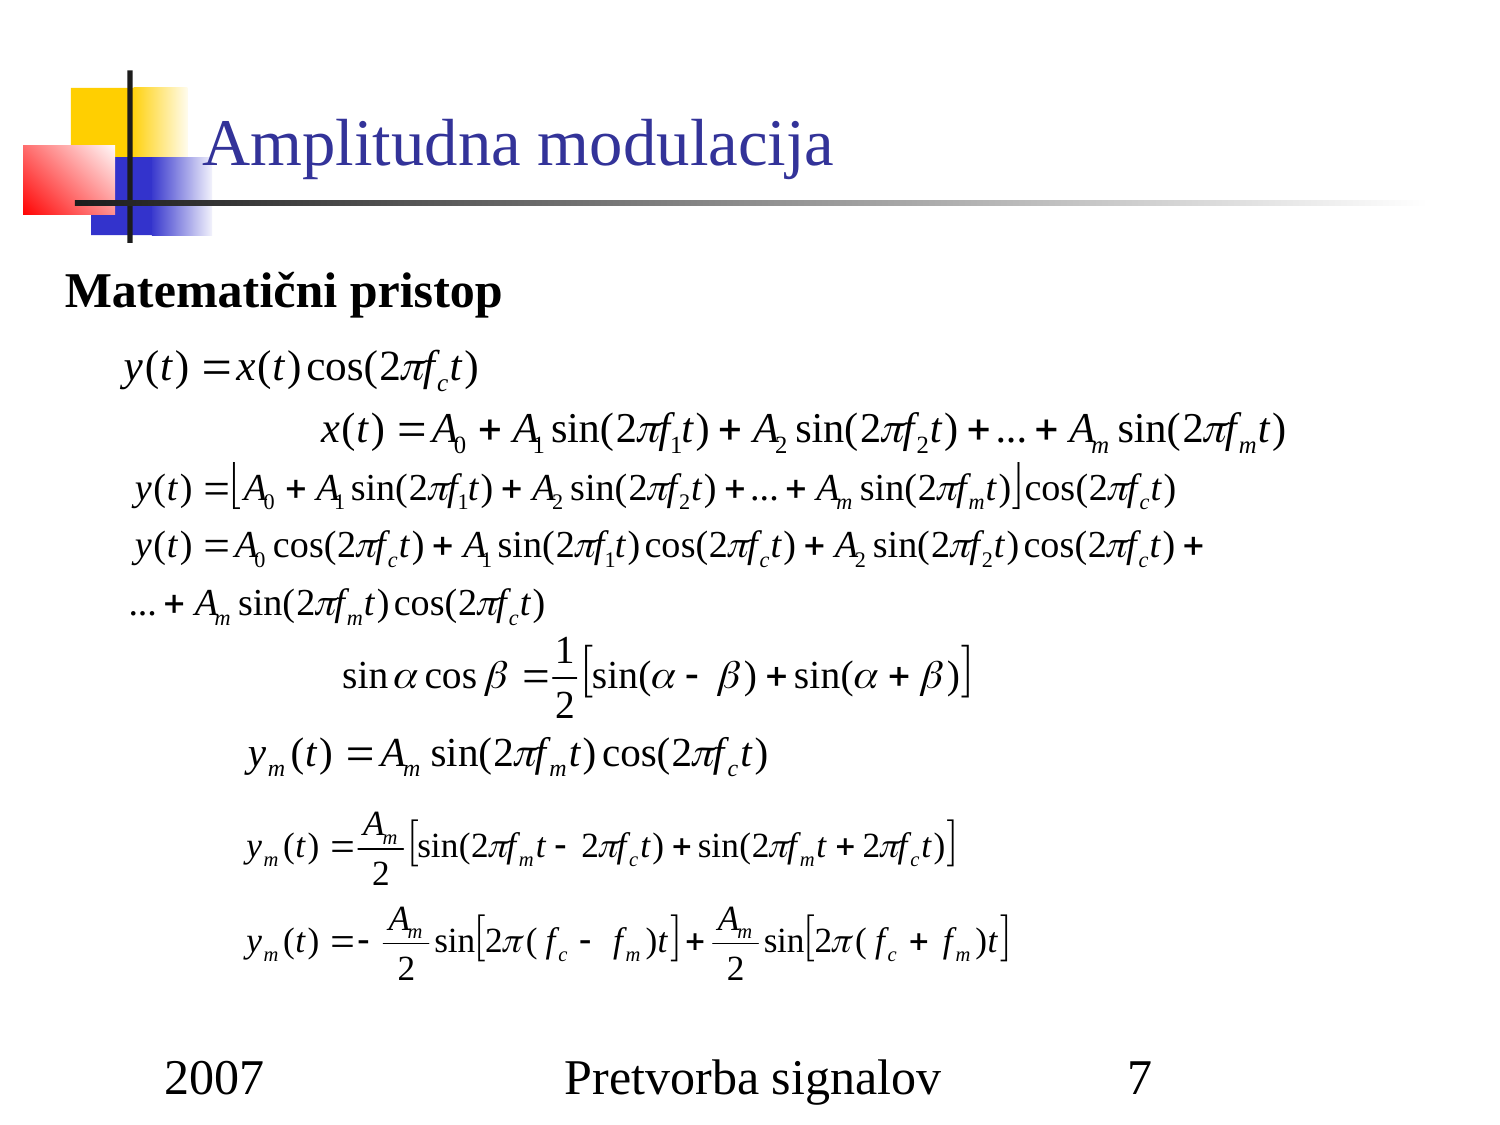

# Amplitudna modulacija
Matematični pristop
2007
Pretvorba signalov
7